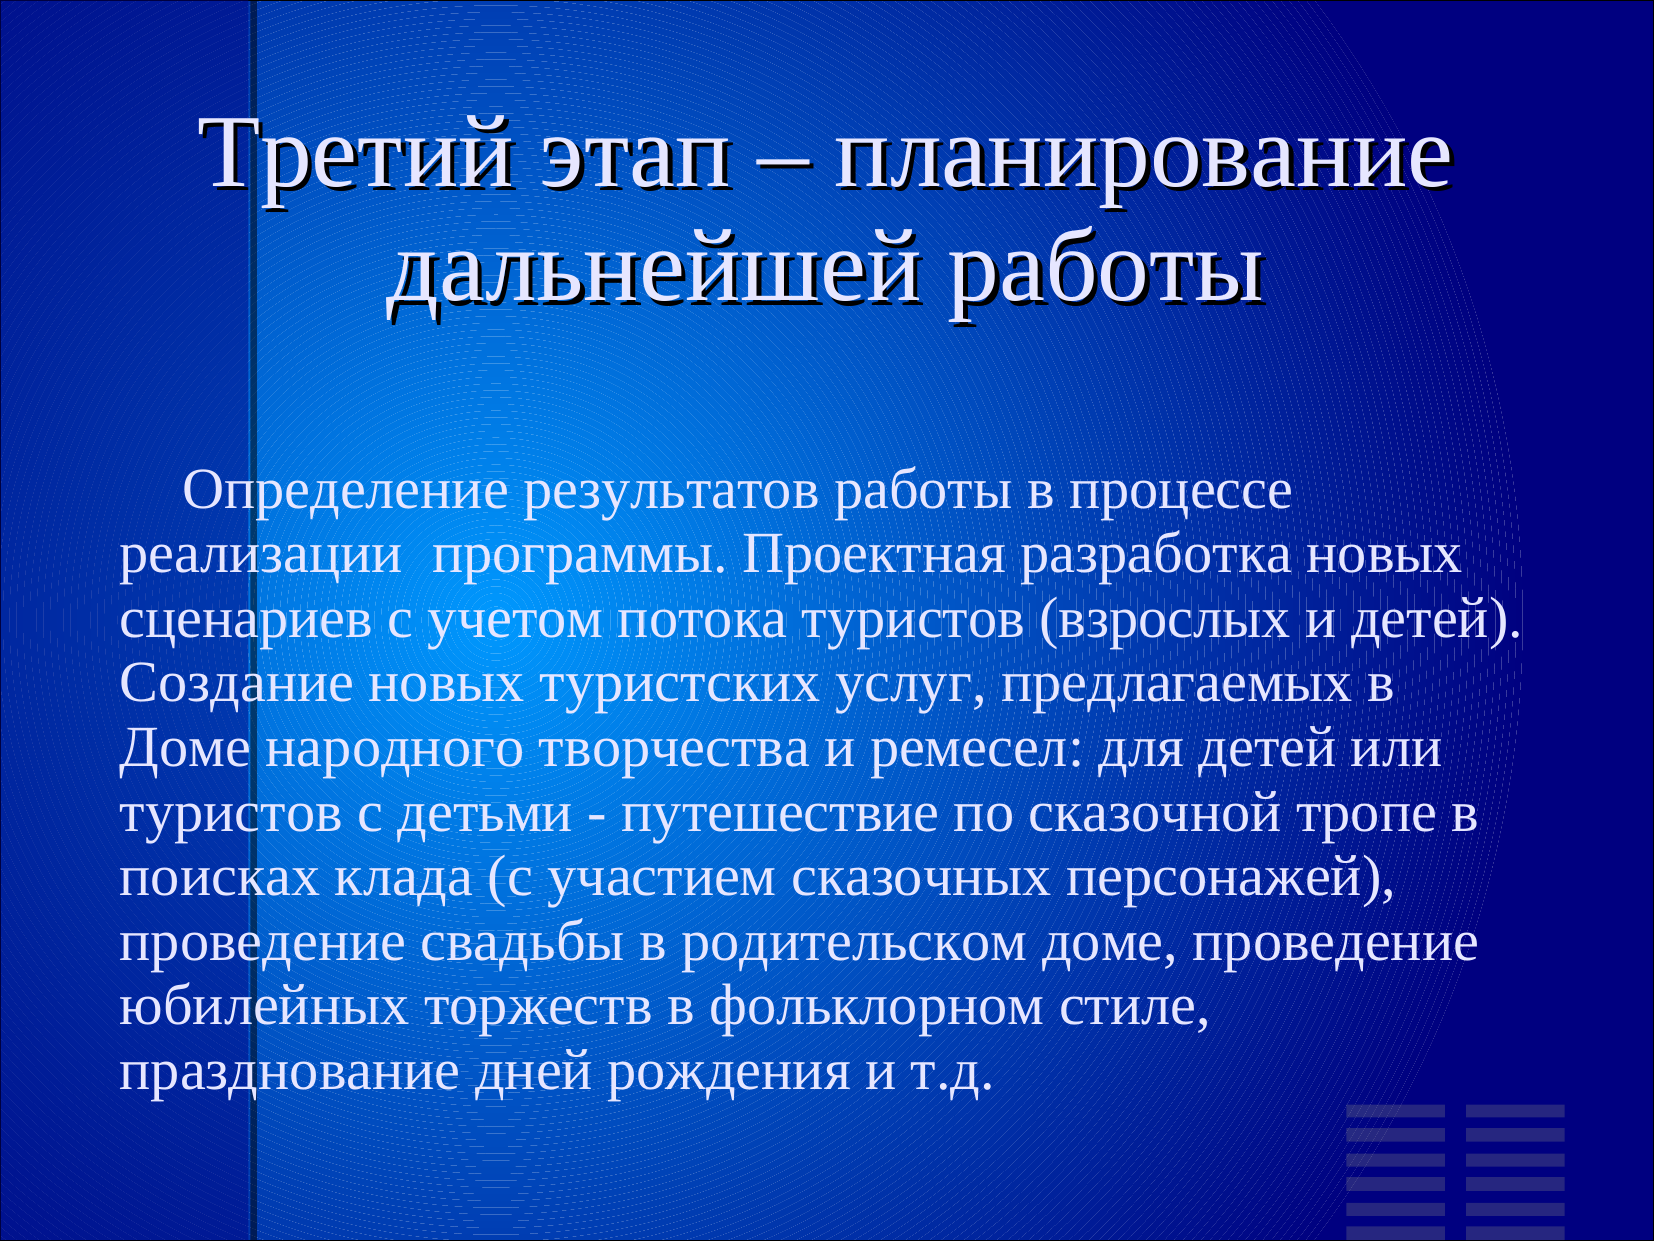

# Третий этап – планирование дальнейшей работы
 Определение результатов работы в процессе реализации программы. Проектная разработка новых сценариев с учетом потока туристов (взрослых и детей).
Создание новых туристских услуг, предлагаемых в Доме народного творчества и ремесел: для детей или туристов с детьми - путешествие по сказочной тропе в поисках клада (с участием сказочных персонажей), проведение свадьбы в родительском доме, проведение юбилейных торжеств в фольклорном стиле, празднование дней рождения и т.д.